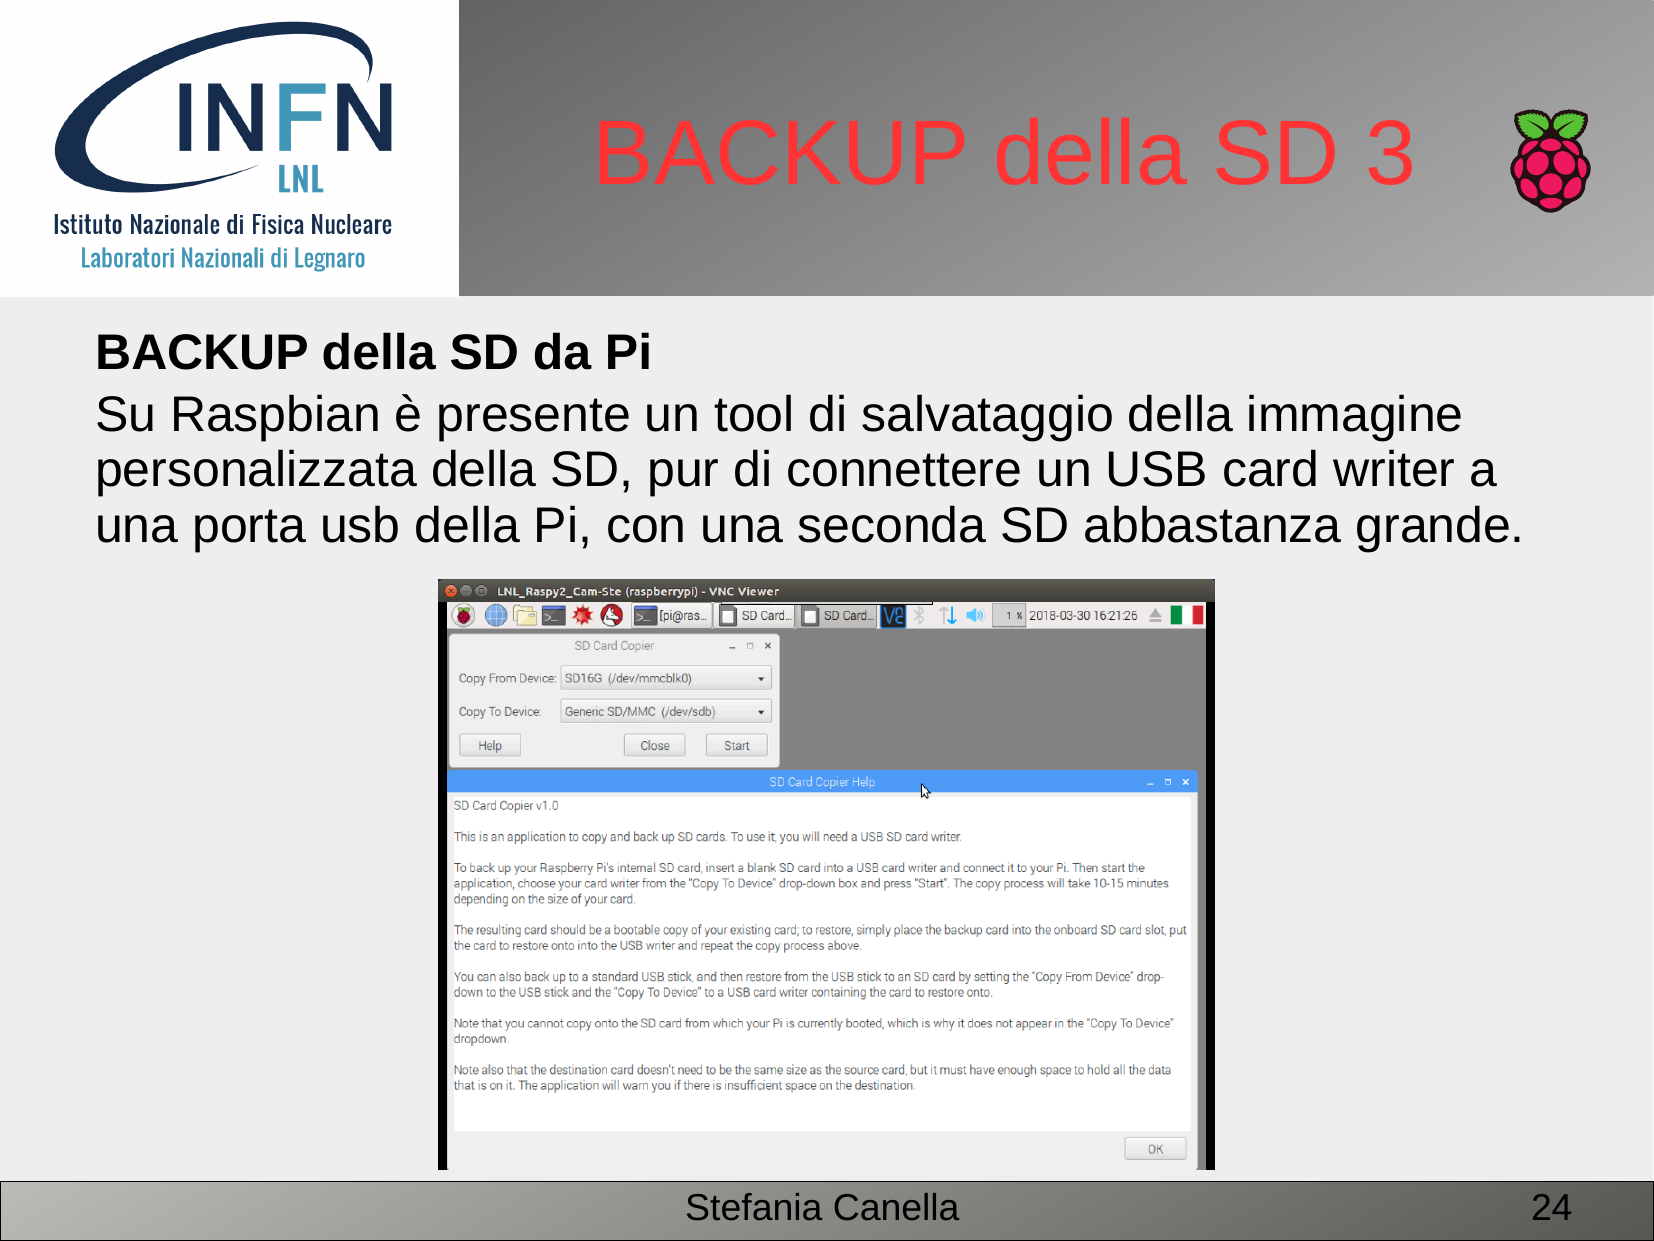

# BACKUP della SD 3
BACKUP della SD da Pi
Su Raspbian è presente un tool di salvataggio della immagine personalizzata della SD, pur di connettere un USB card writer a una porta usb della Pi, con una seconda SD abbastanza grande.
Stefania Canella